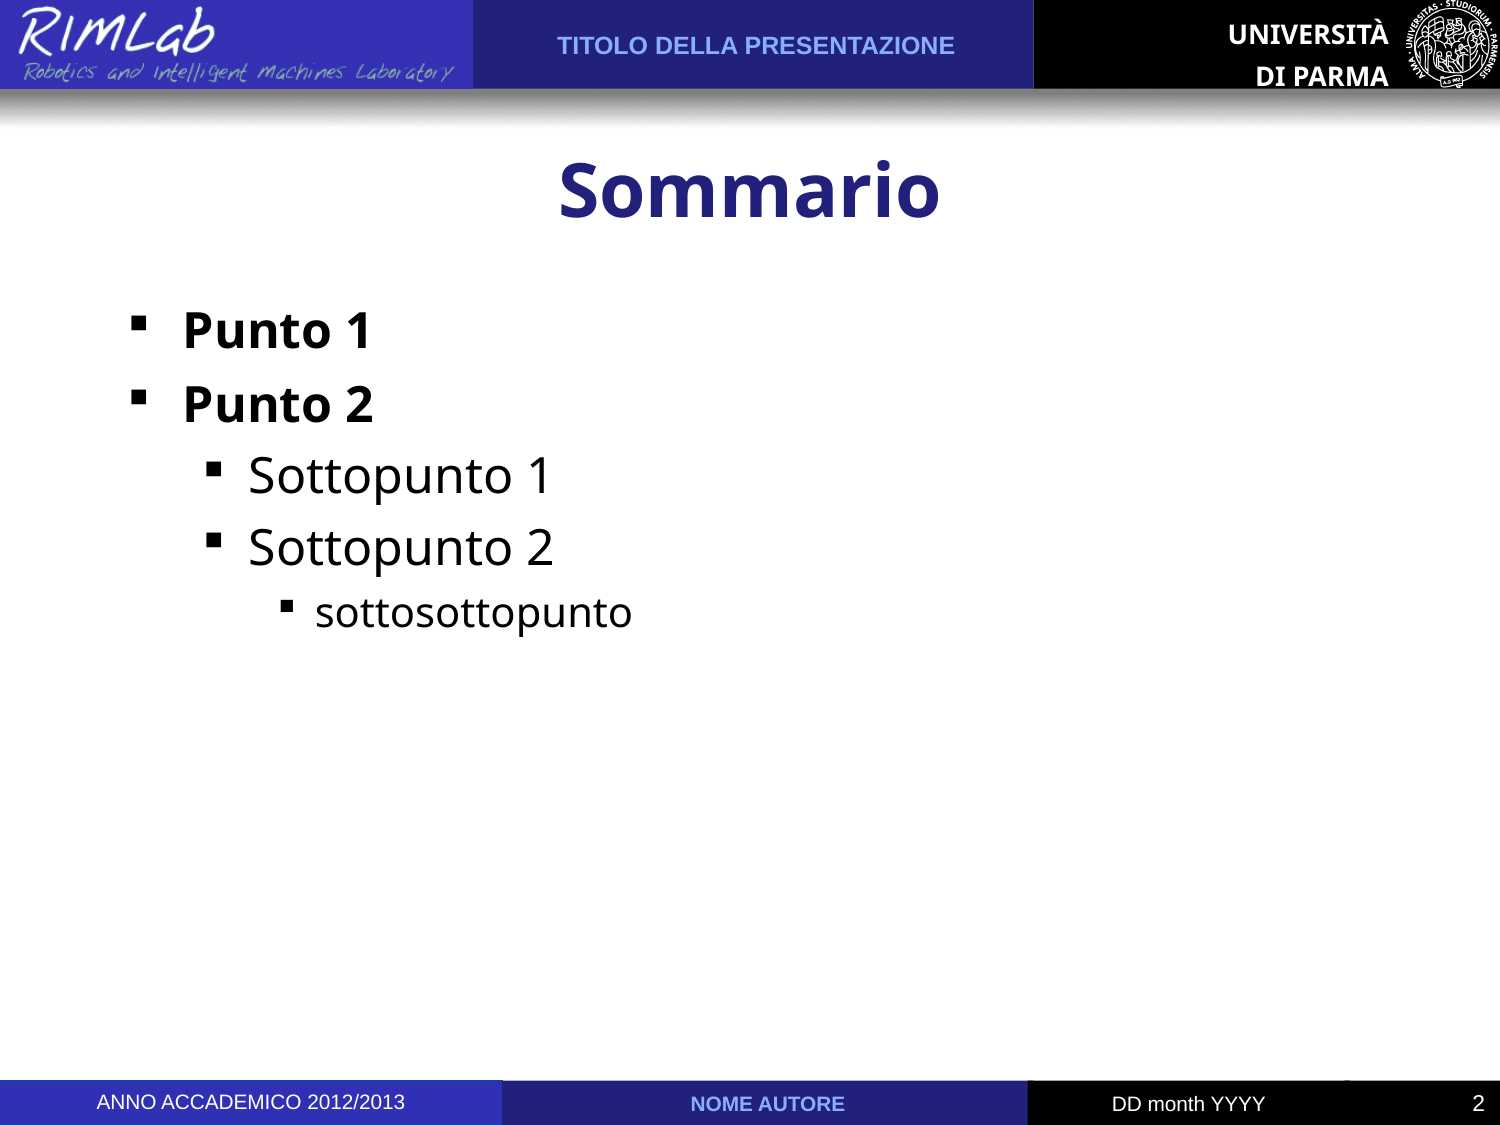

# Sommario
Punto 1
Punto 2
Sottopunto 1
Sottopunto 2
sottosottopunto